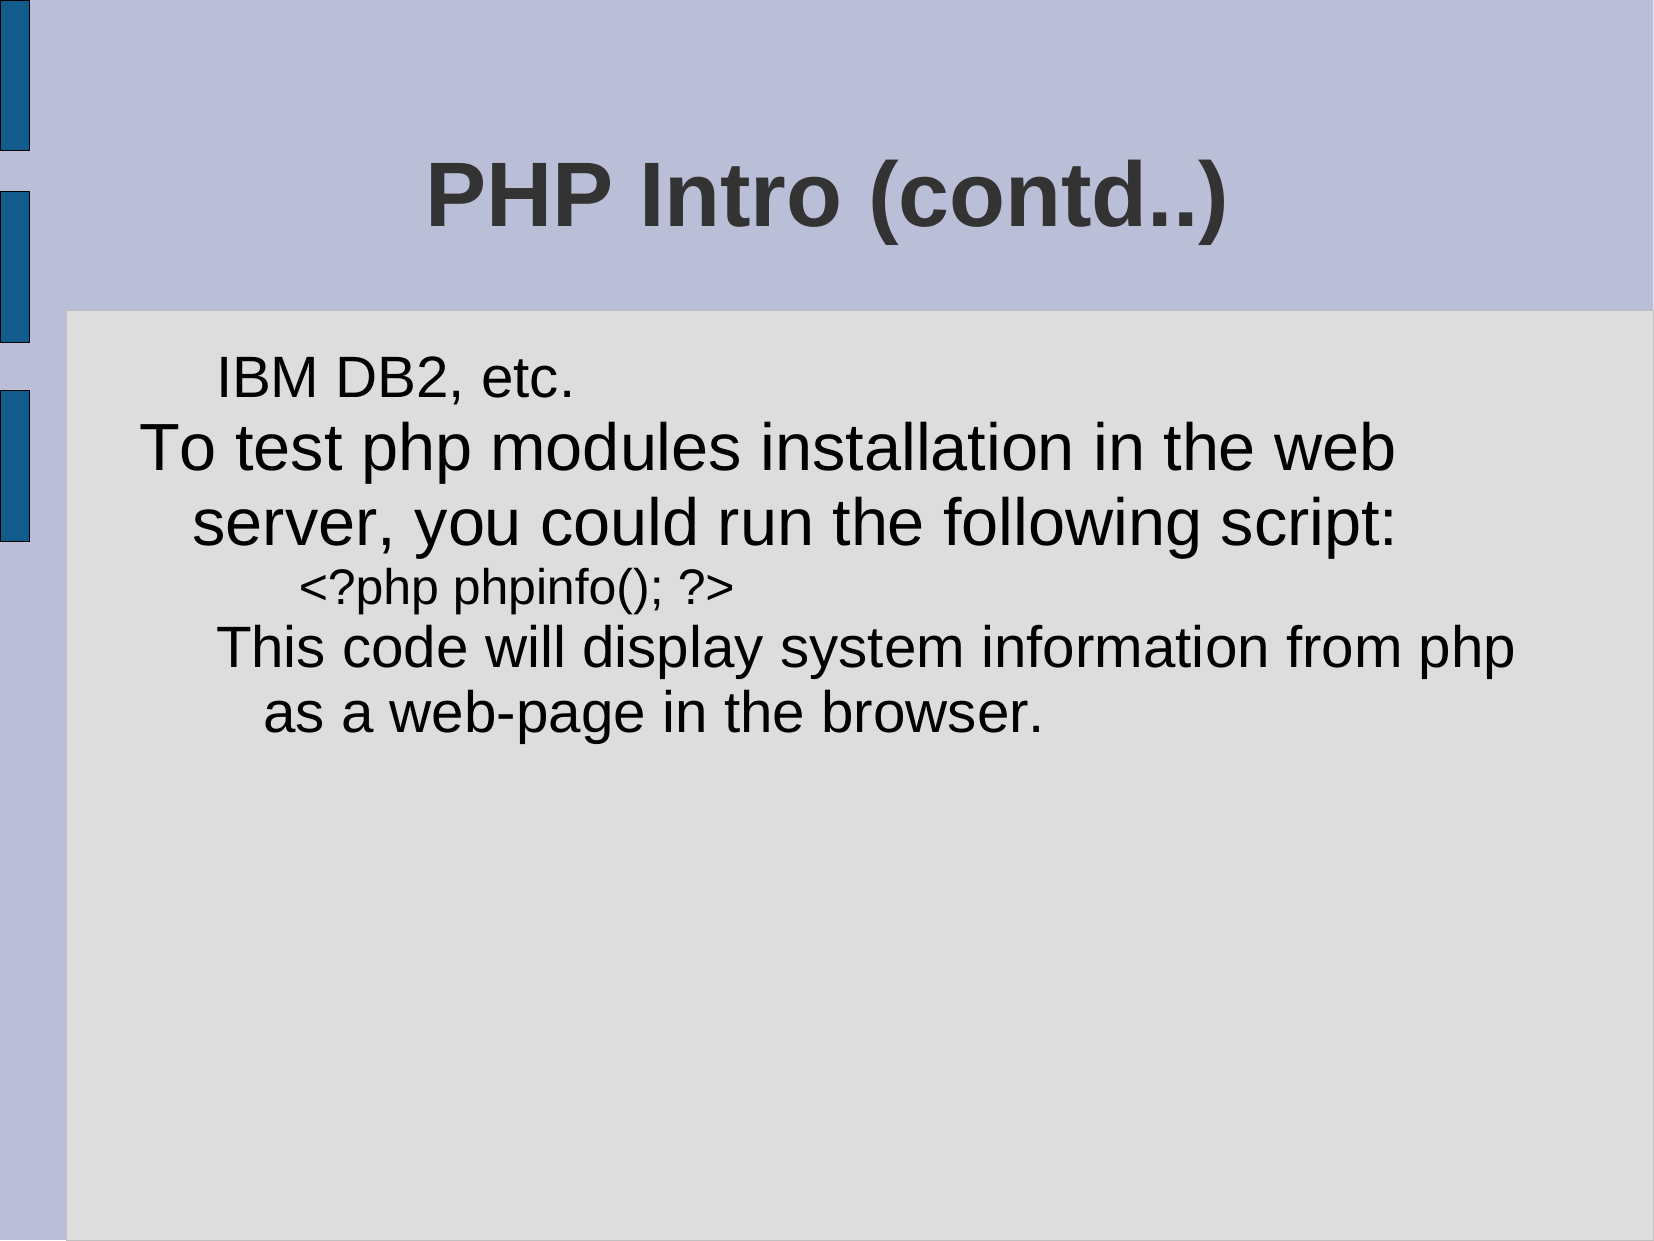

# PHP Intro (contd..)
IBM DB2, etc.
To test php modules installation in the web server, you could run the following script:
<?php phpinfo(); ?>
This code will display system information from php as a web-page in the browser.